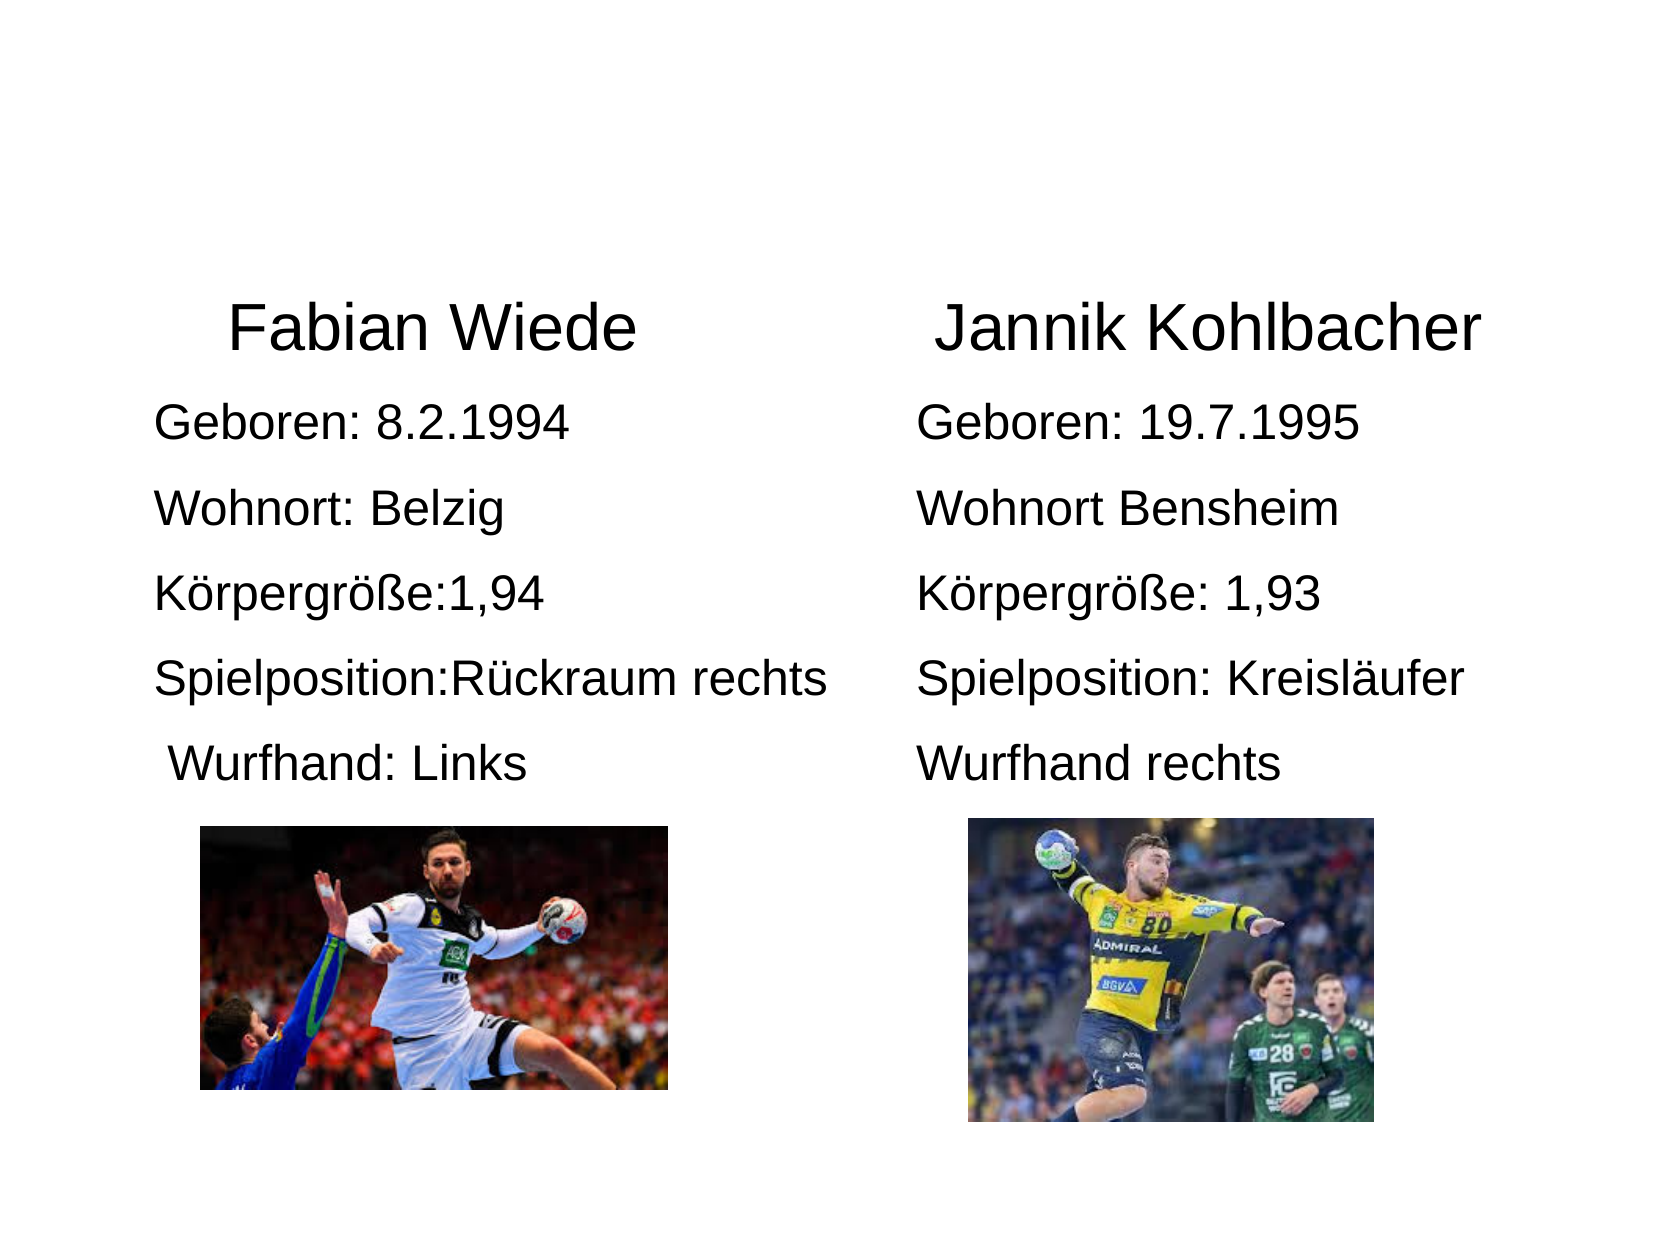

#
 Fabian Wiede
Geboren: 8.2.1994
Wohnort: Belzig
Körpergröße:1,94
Spielposition:Rückraum rechts
 Wurfhand: Links
 Jannik Kohlbacher
Geboren: 19.7.1995
Wohnort Bensheim
Körpergröße: 1,93
Spielposition: Kreisläufer
Wurfhand rechts